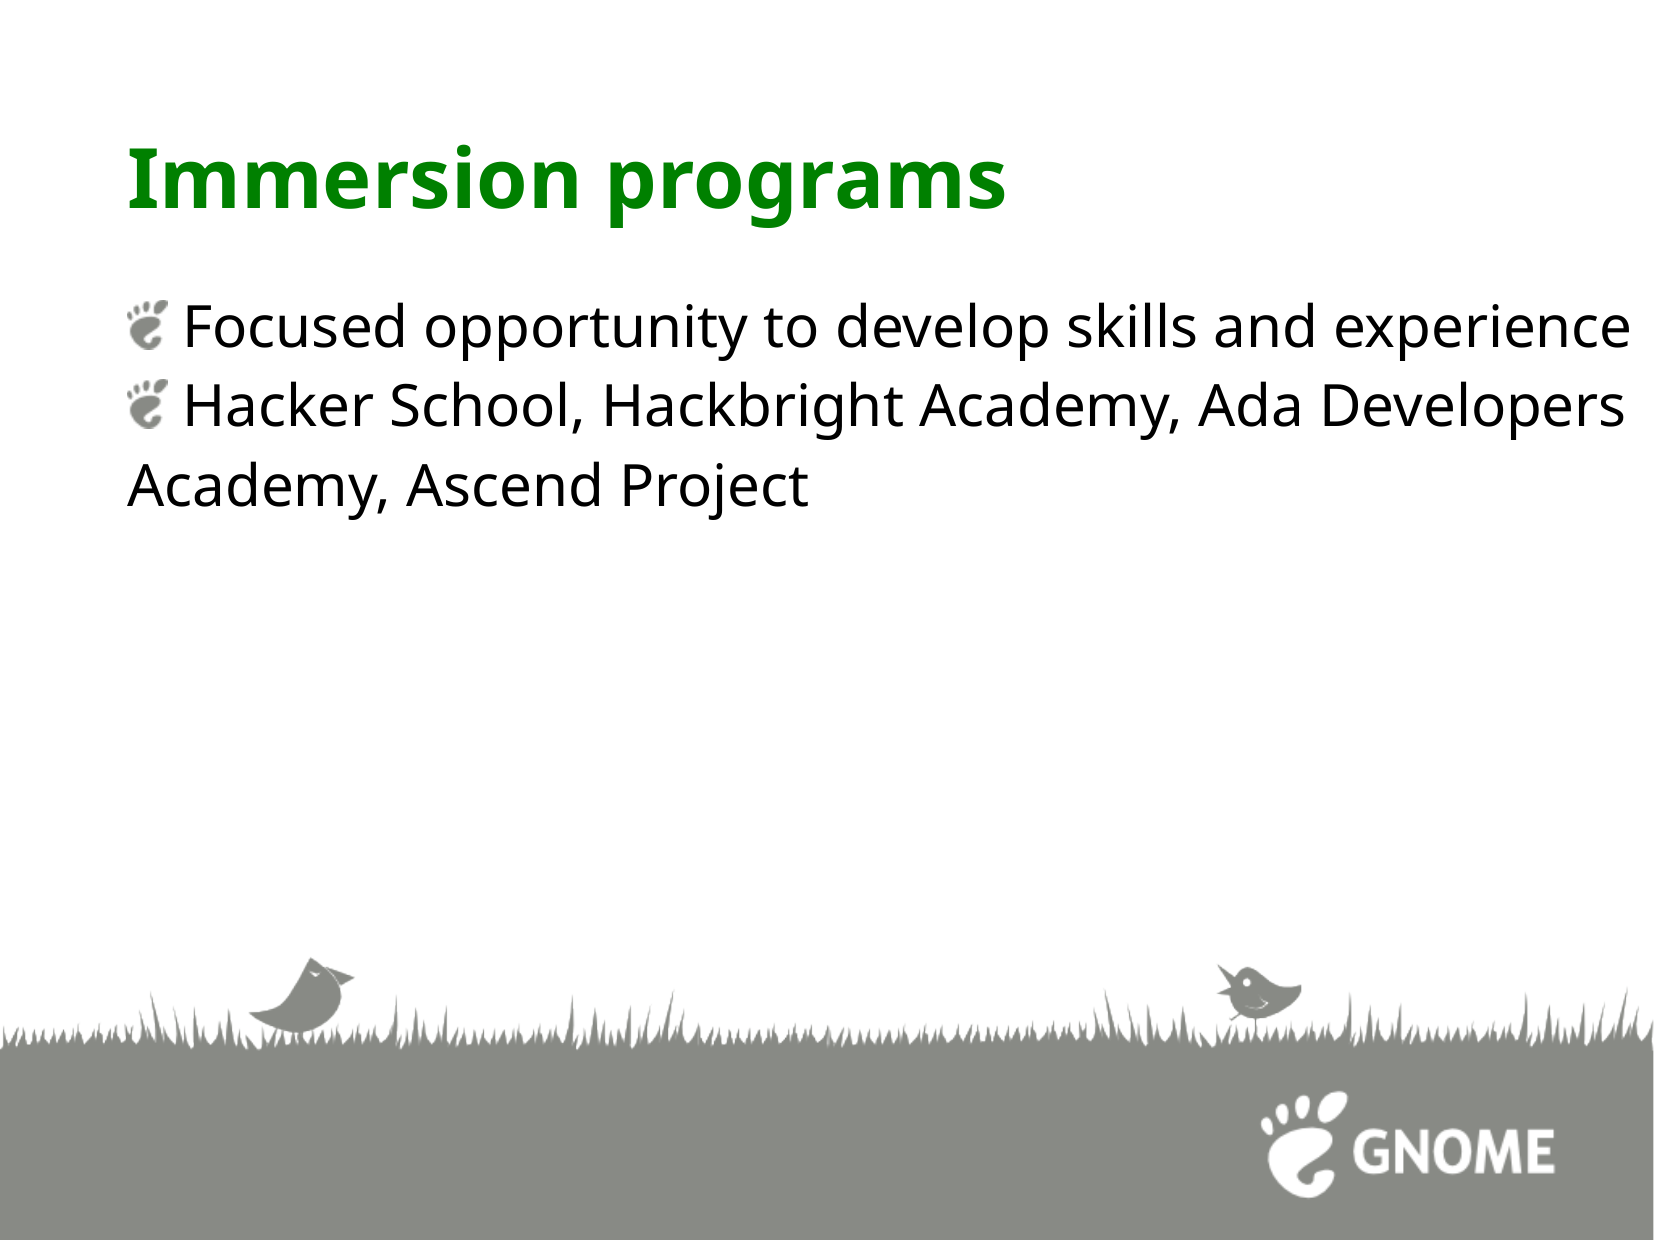

Immersion programs
 Focused opportunity to develop skills and experience
 Hacker School, Hackbright Academy, Ada Developers Academy, Ascend Project